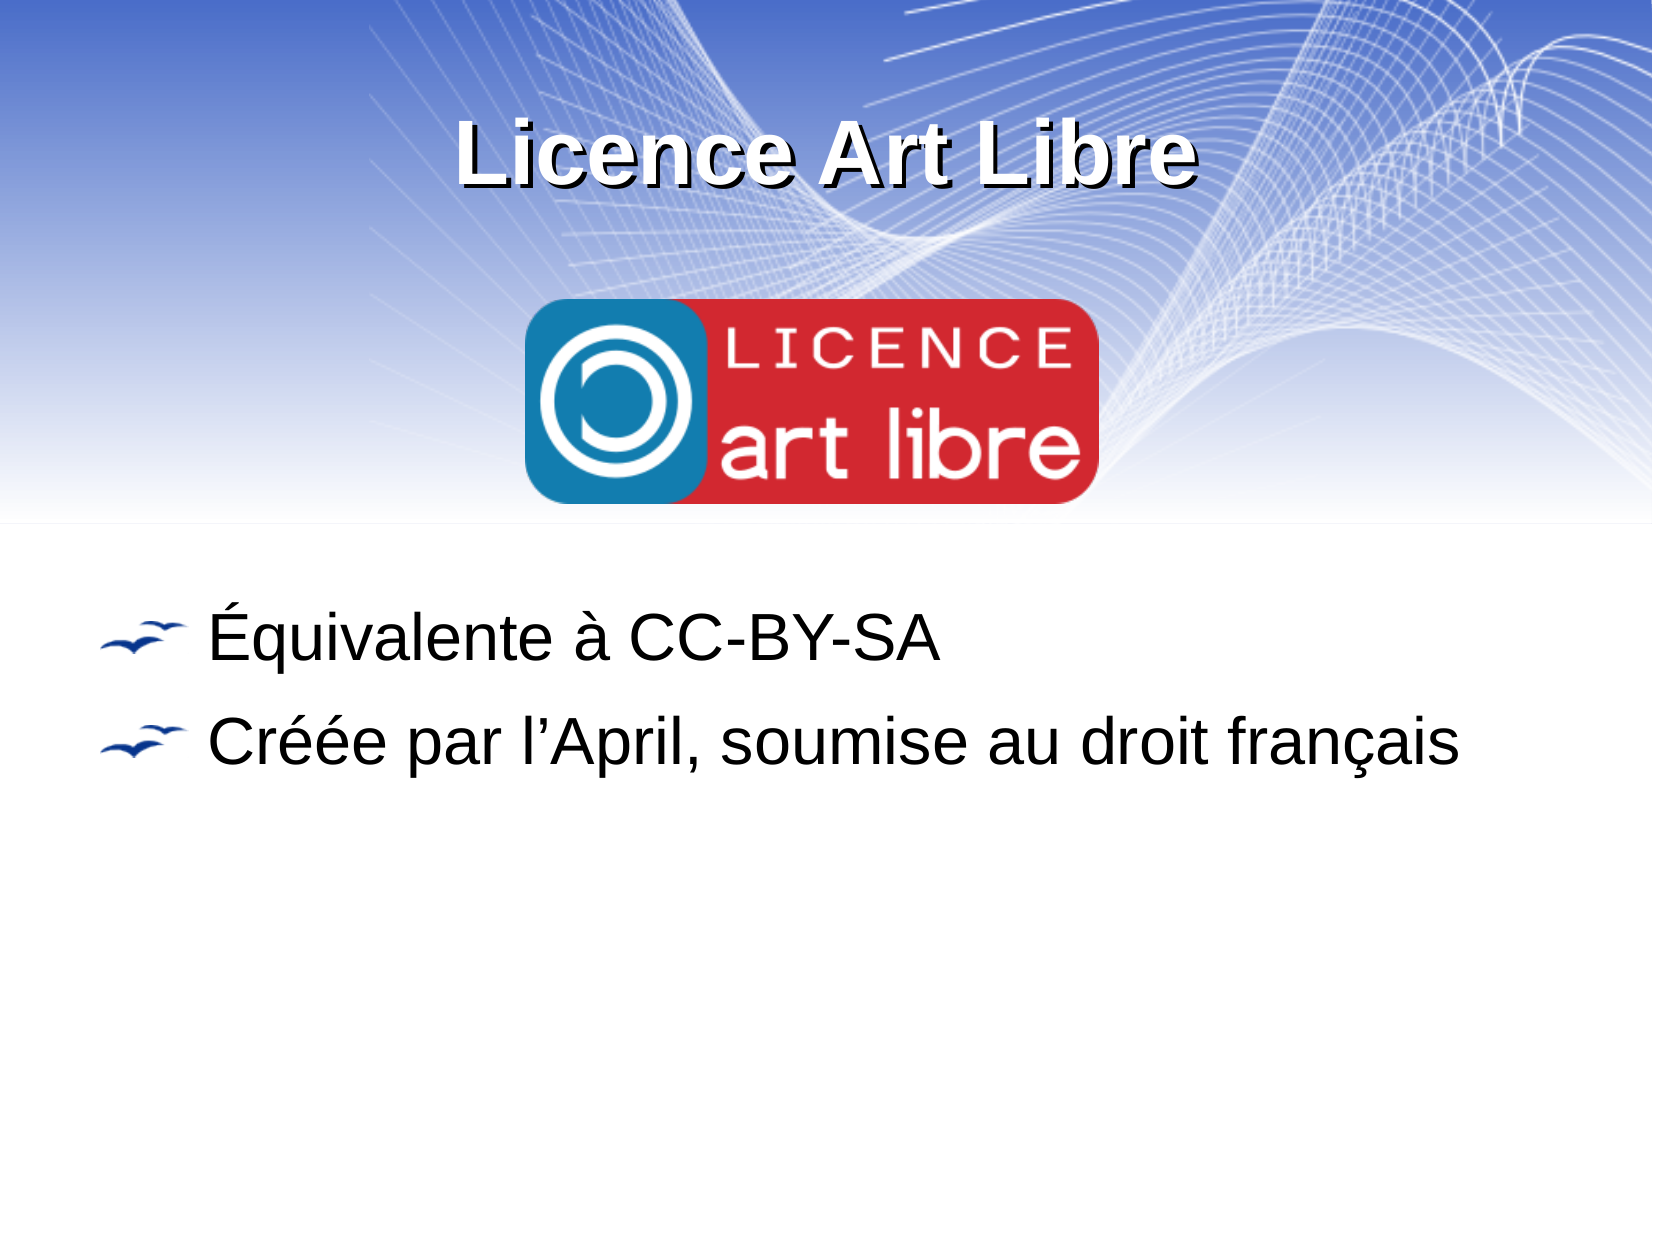

# Licence Art Libre
 Équivalente à CC-BY-SA
 Créée par l’April, soumise au droit français